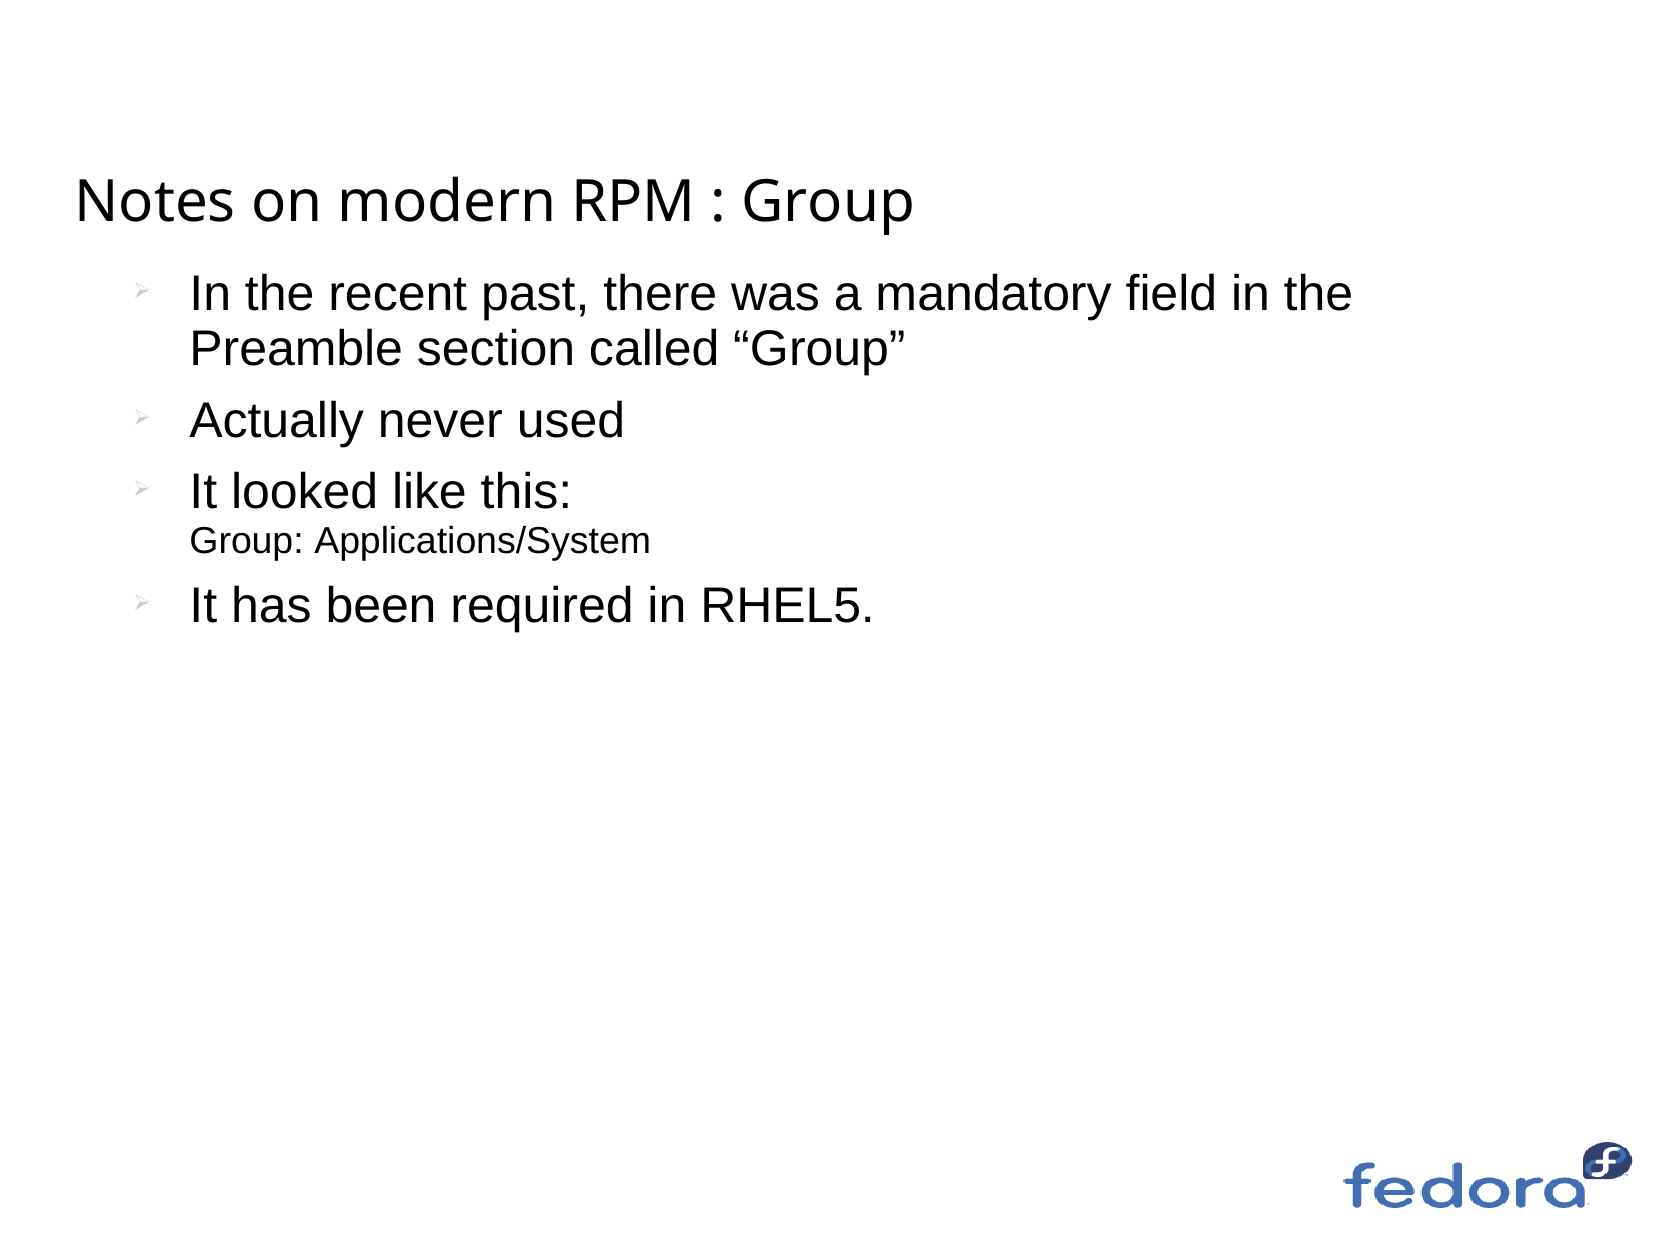

# Notes on modern RPM : Group
In the recent past, there was a mandatory field in the Preamble section called “Group”
Actually never used
It looked like this:
Group: Applications/System
It has been required in RHEL5.